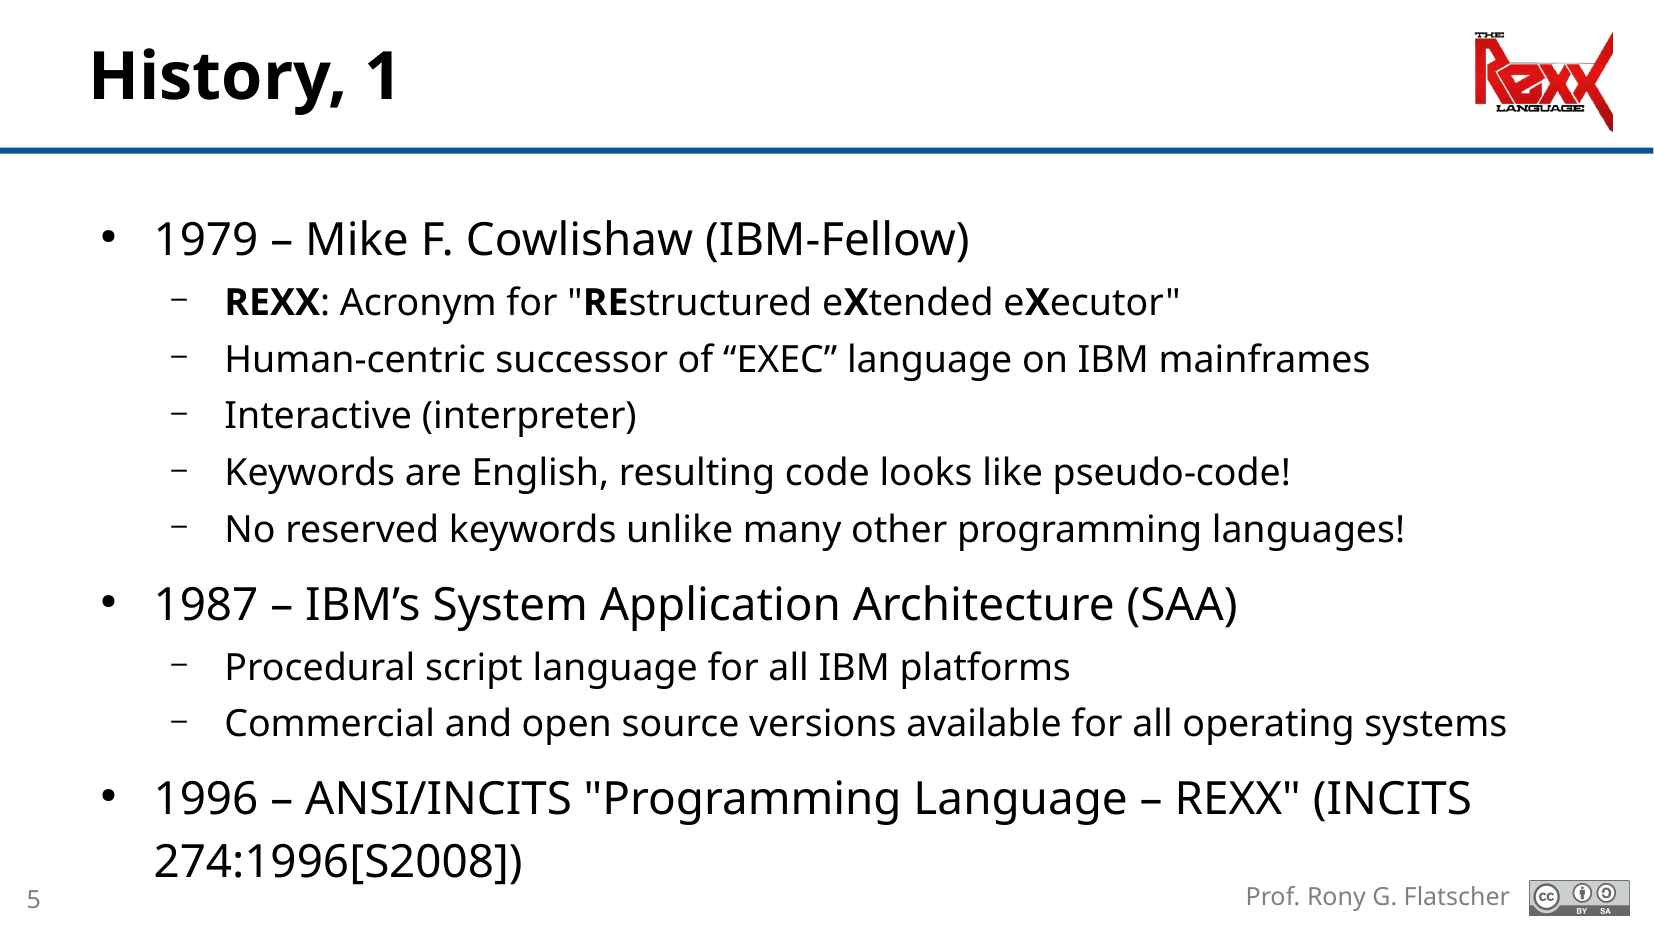

# History, 1
1979 – Mike F. Cowlishaw (IBM-Fellow)
REXX: Acronym for "REstructured eXtended eXecutor"
Human-centric successor of “EXEC” language on IBM mainframes
Interactive (interpreter)
Keywords are English, resulting code looks like pseudo-code!
No reserved keywords unlike many other programming languages!
1987 – IBM’s System Application Architecture (SAA)
Procedural script language for all IBM platforms
Commercial and open source versions available for all operating systems
1996 – ANSI/INCITS "Programming Language – REXX" (INCITS 274:1996[S2008])